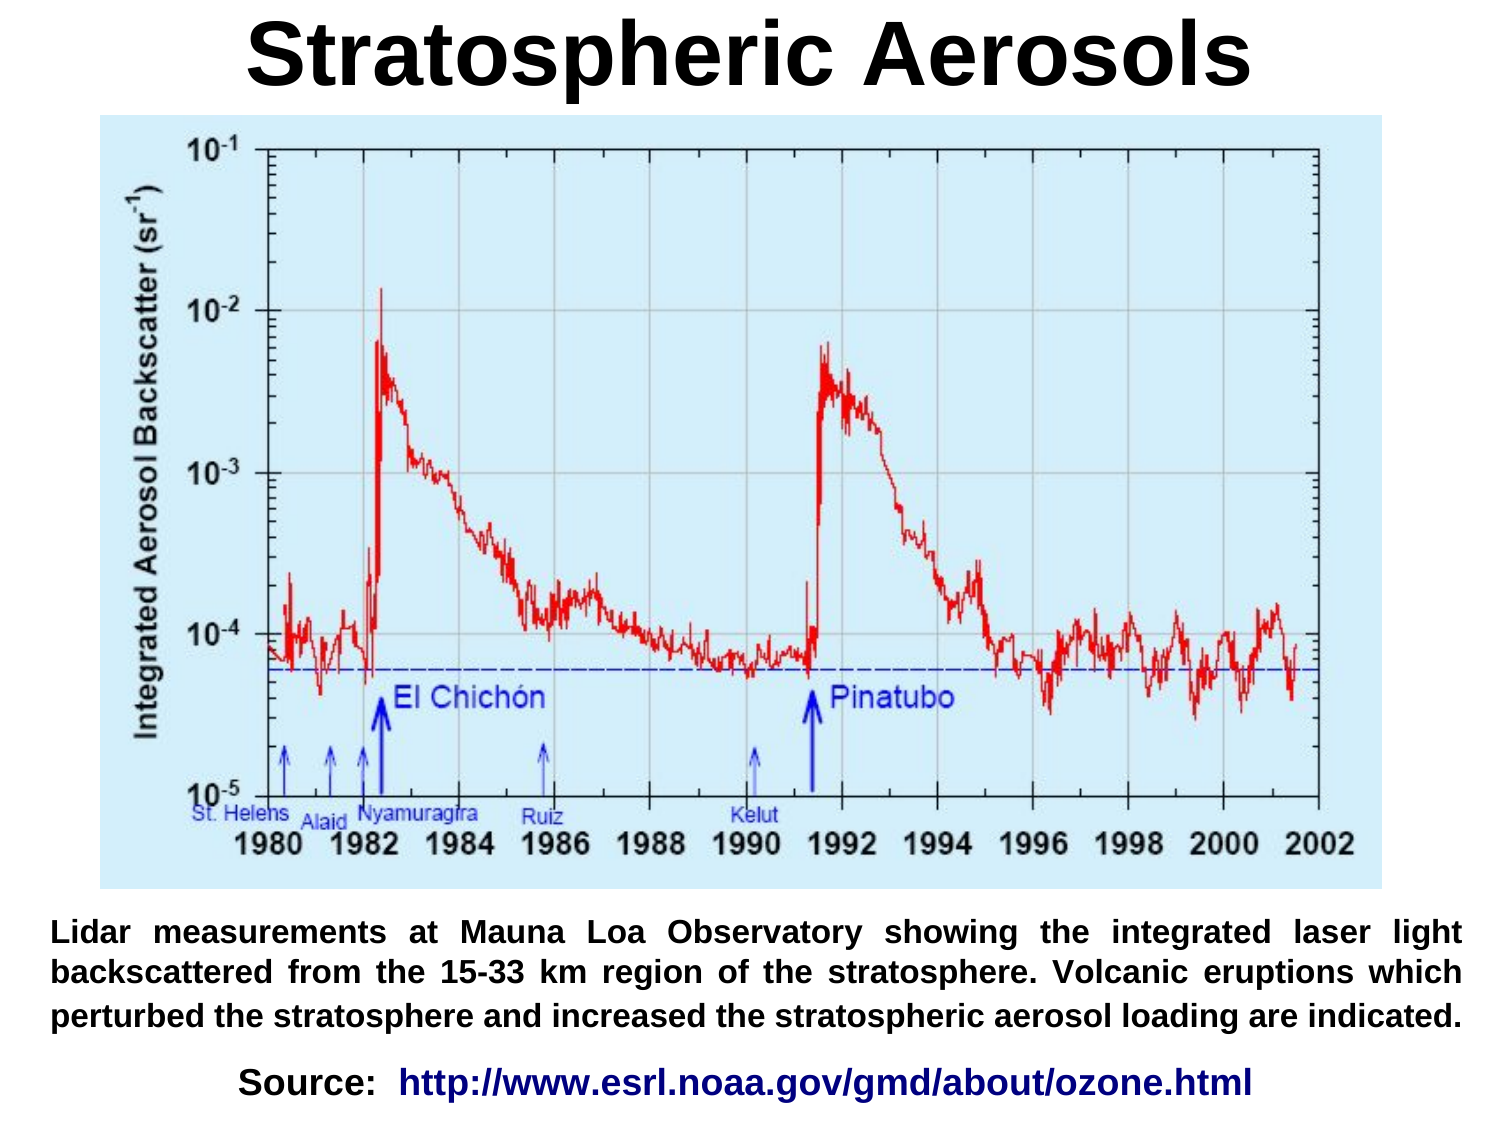

Stratospheric Aerosols
Lidar measurements at Mauna Loa Observatory showing the integrated laser light backscattered from the 15-33 km region of the stratosphere. Volcanic eruptions which perturbed the stratosphere and increased the stratospheric aerosol loading are indicated.
Source: http://www.esrl.noaa.gov/gmd/about/ozone.html